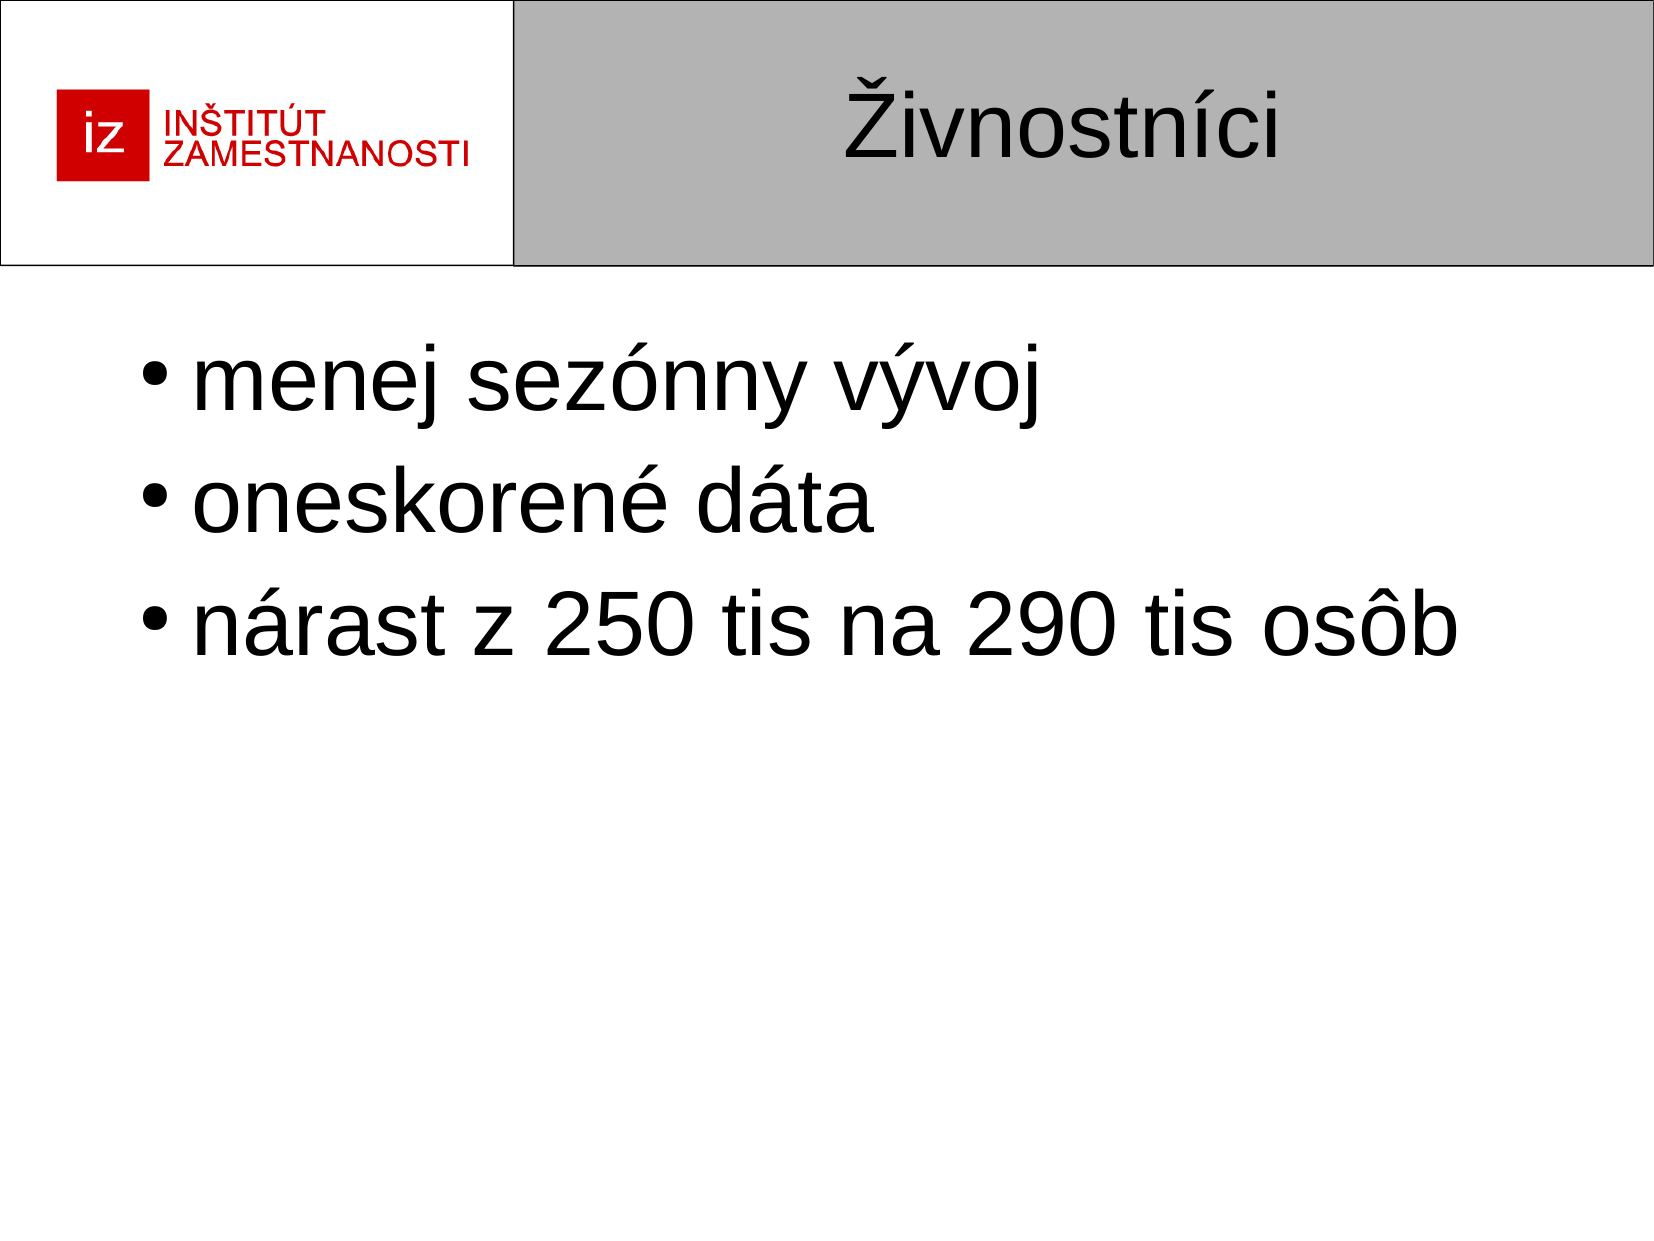

# Živnostníci
menej sezónny vývoj
oneskorené dáta
nárast z 250 tis na 290 tis osôb